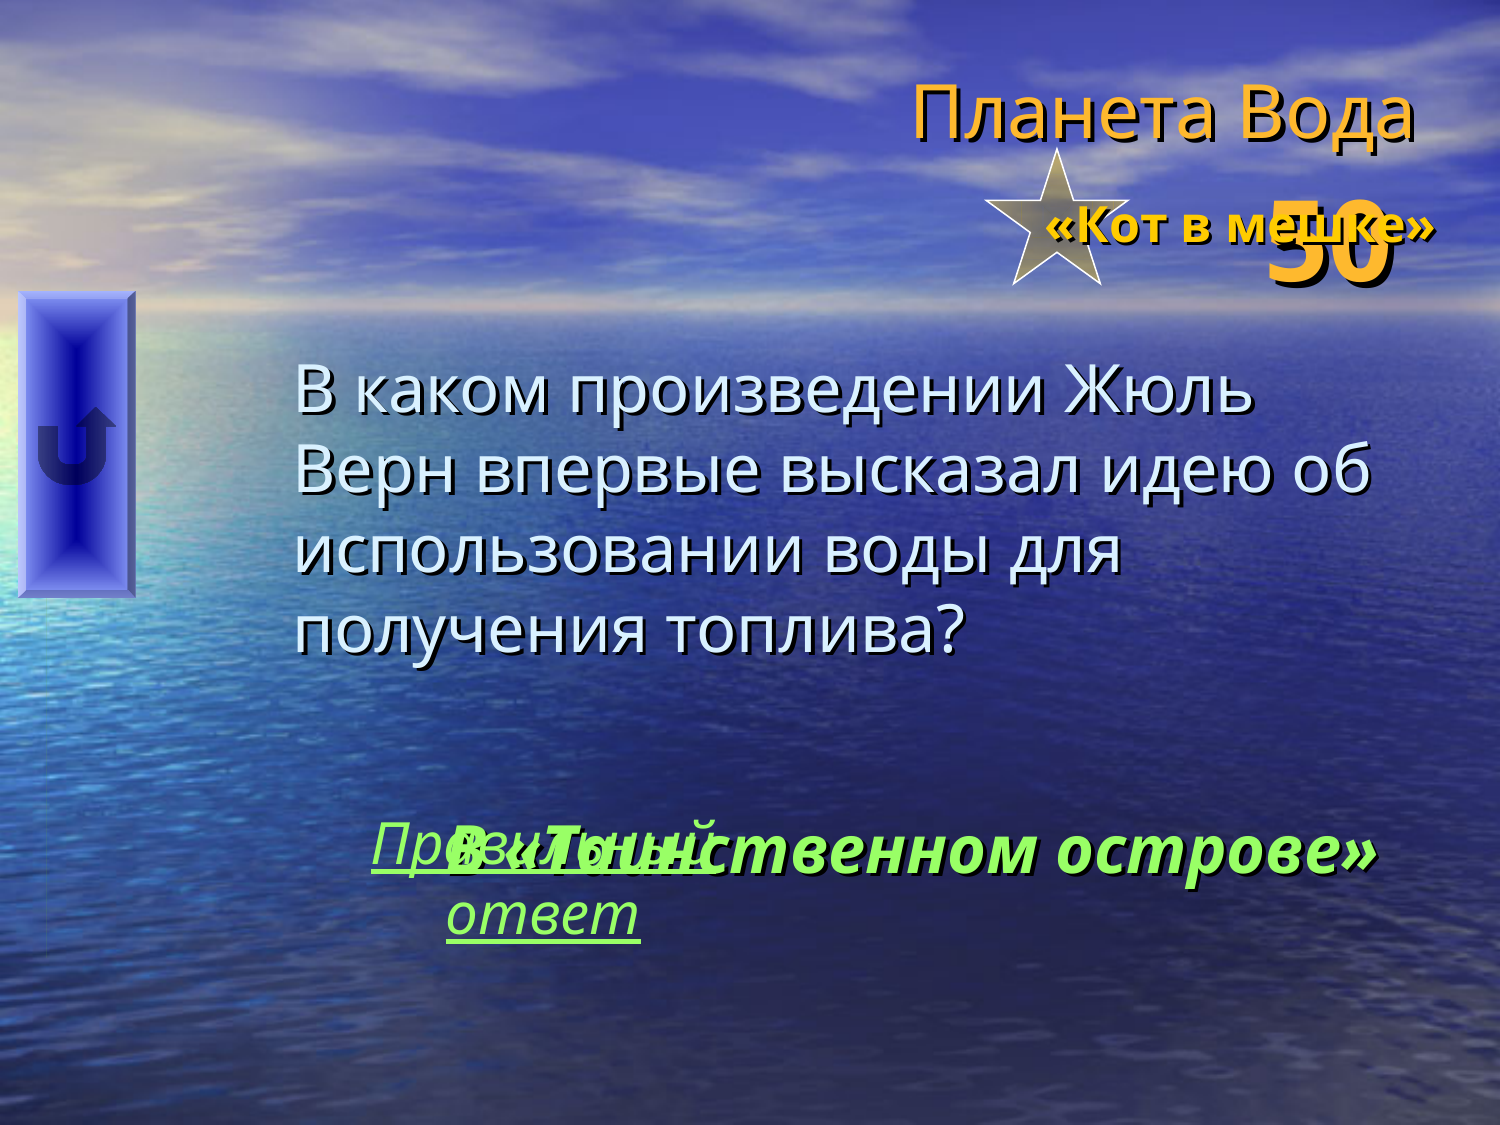

# Планета Вода
«Кот в мешке»
50
В каком произведении Жюль Верн впервые высказал идею об использовании воды для получения топлива?
В «Таинственном острове»
Правильный ответ